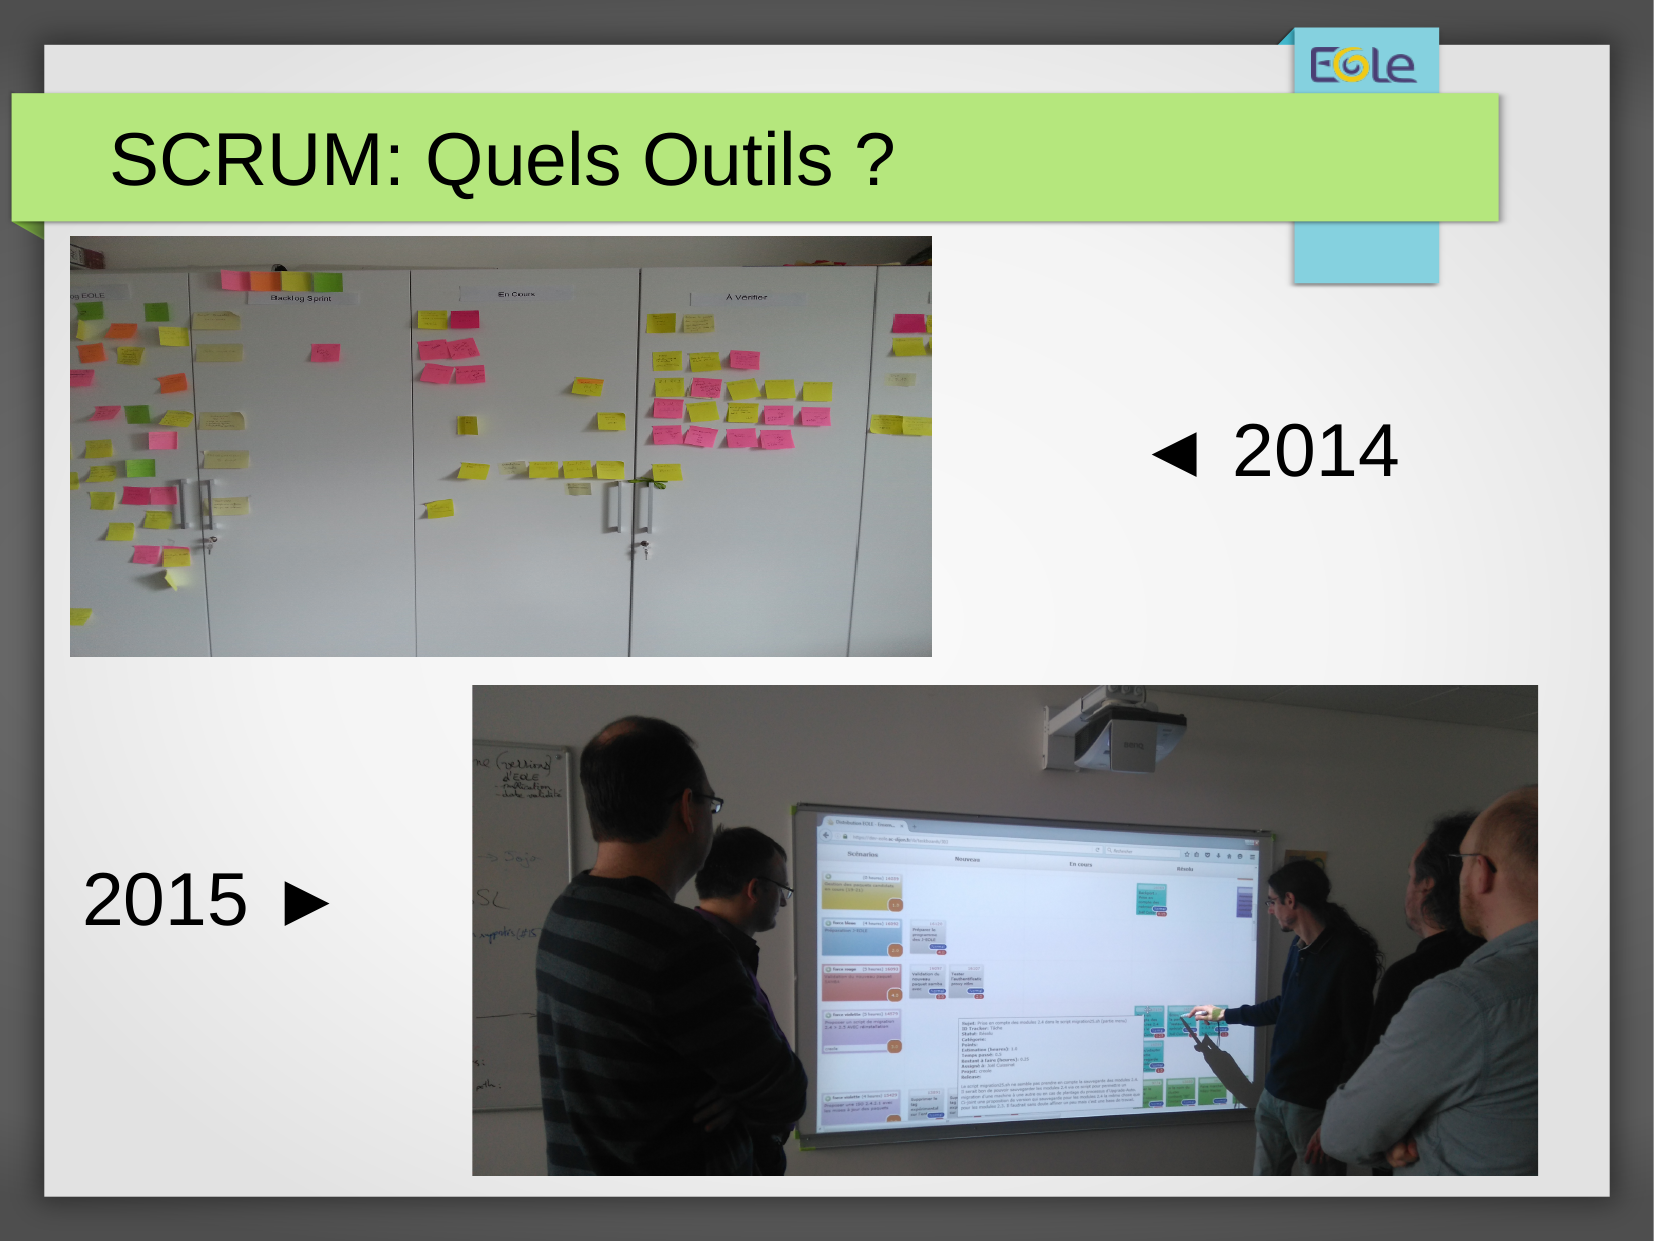

SCRUM: Quels Outils ?
◄ 2014
2015 ►